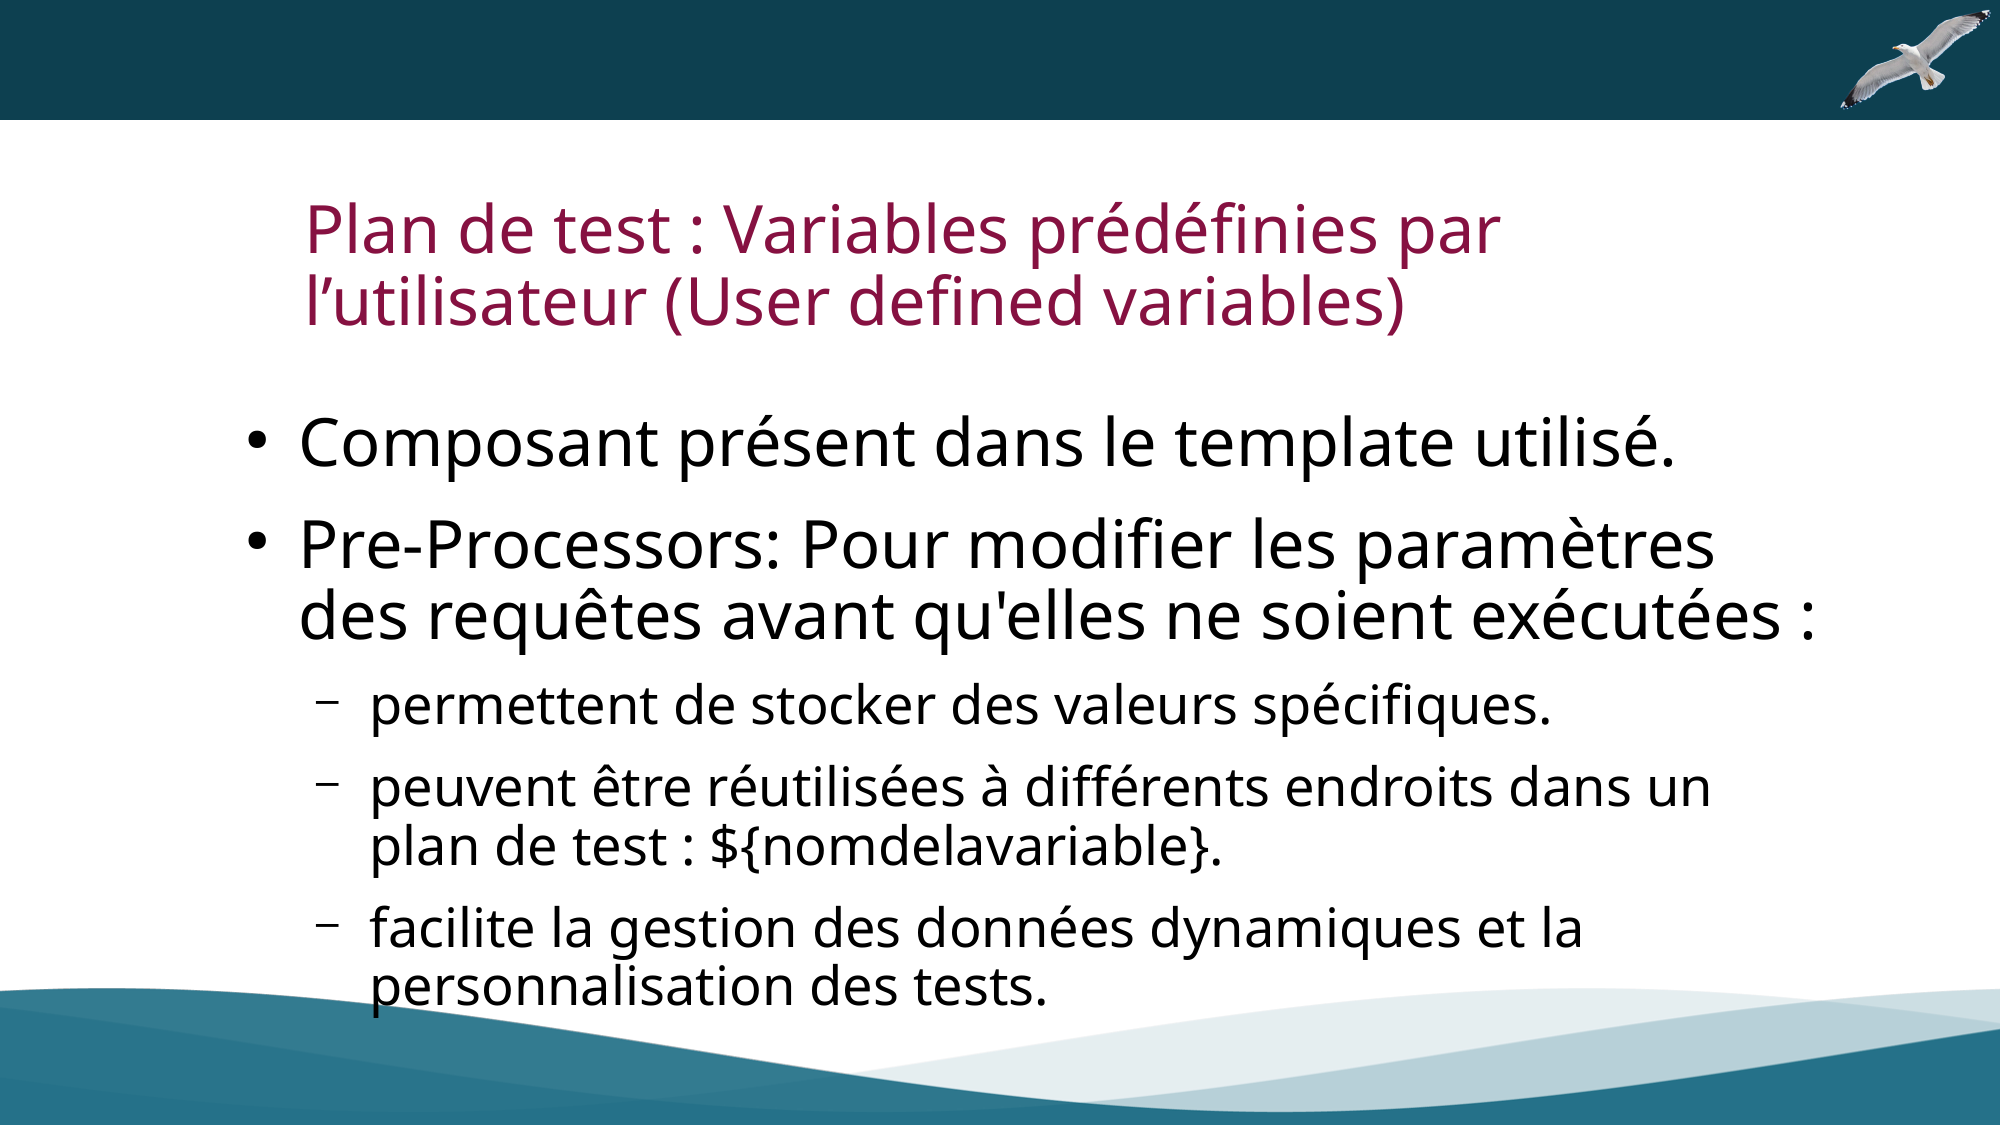

Plan de test : Variables prédéfinies par l’utilisateur (User defined variables)
# Composant présent dans le template utilisé.
Pre-Processors: Pour modifier les paramètres des requêtes avant qu'elles ne soient exécutées :
permettent de stocker des valeurs spécifiques.
peuvent être réutilisées à différents endroits dans un plan de test : ${nomdelavariable}.
facilite la gestion des données dynamiques et la personnalisation des tests.